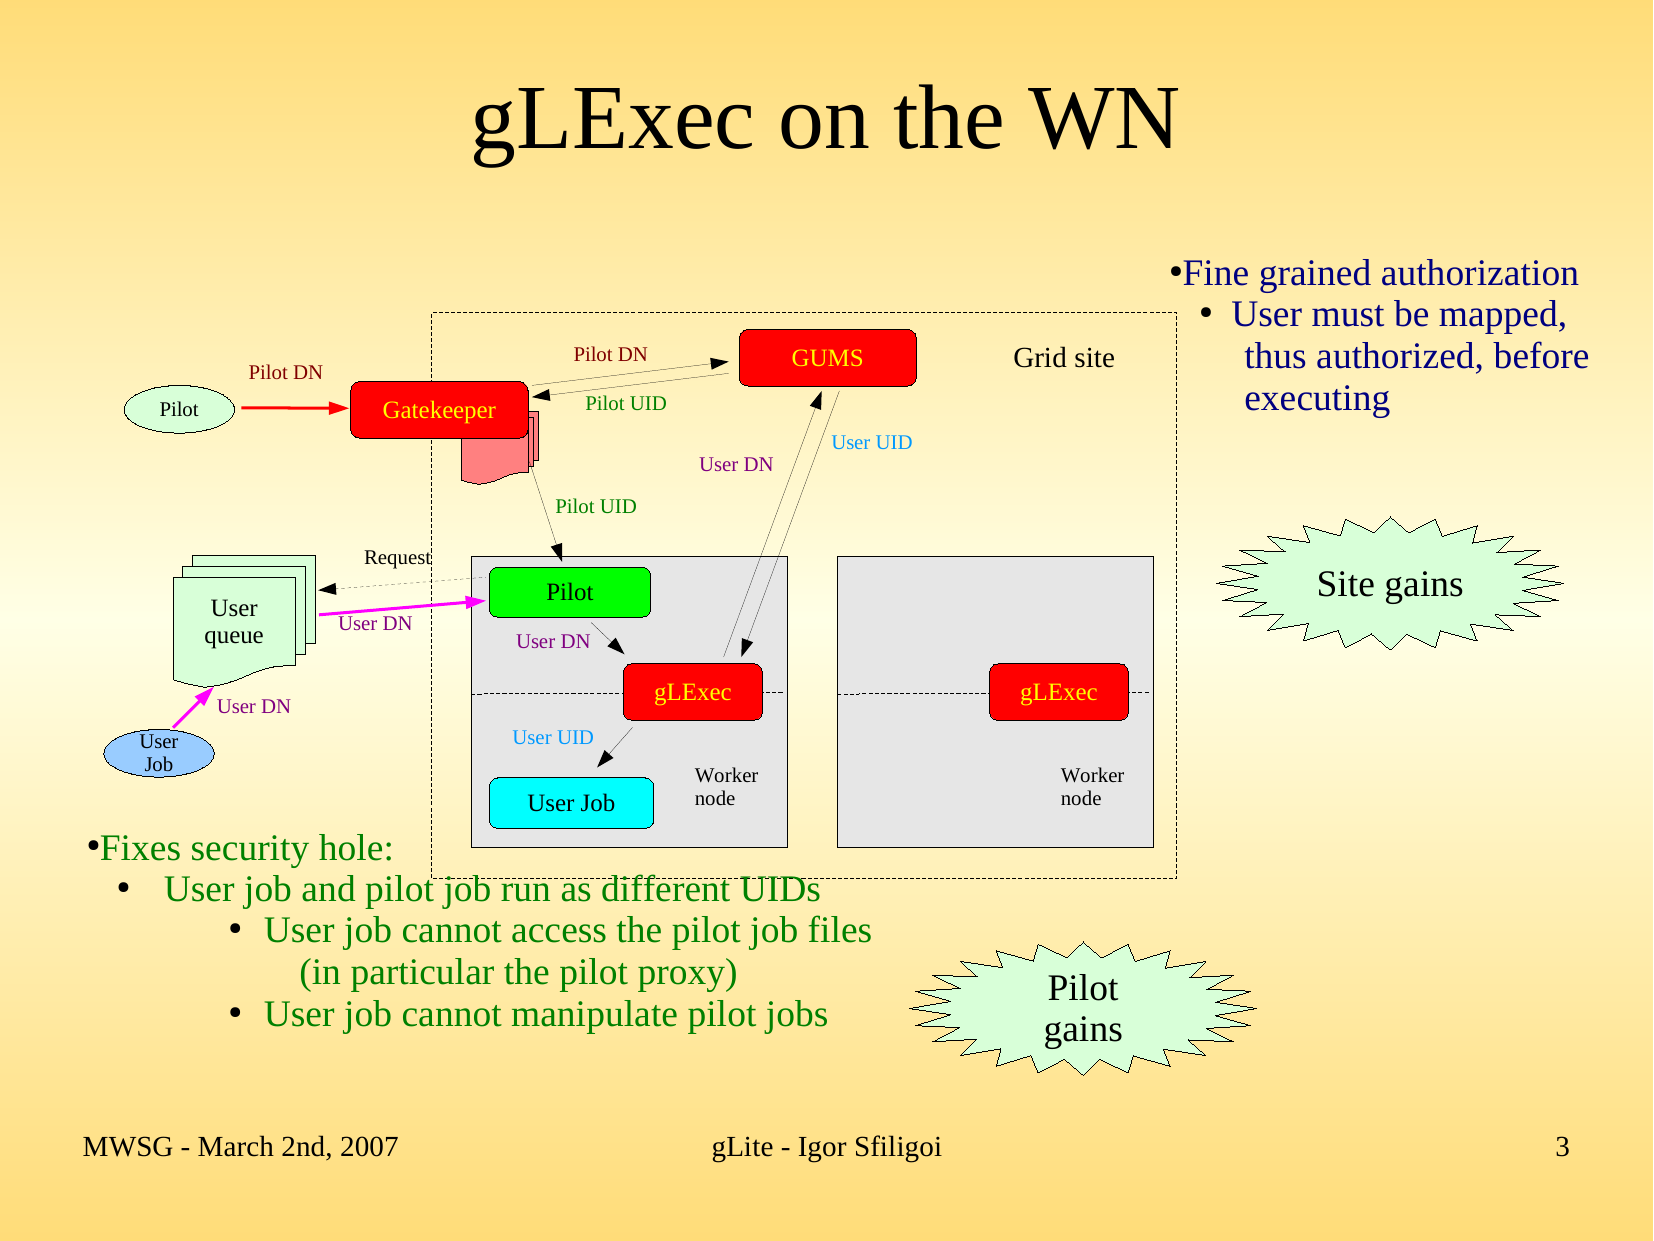

# gLExec on the WN
Fine grained authorization
 User must be mapped, thus authorized, before executing
GUMS
Grid site
Pilot DN
Pilot DN
Gatekeeper
Pilot UID
Pilot
User UID
User DN
Pilot UID
Site gains
Request
User
queue
Pilot
User DN
User DN
gLExec
gLExec
User DN
User UID
User Job
Worker
node
Worker
node
User Job
Fixes security hole:
 User job and pilot job run as different UIDs
User job cannot access the pilot job files (in particular the pilot proxy)
User job cannot manipulate pilot jobs
Pilot gains
MWSG - March 2nd, 2007
gLite - Igor Sfiligoi
3